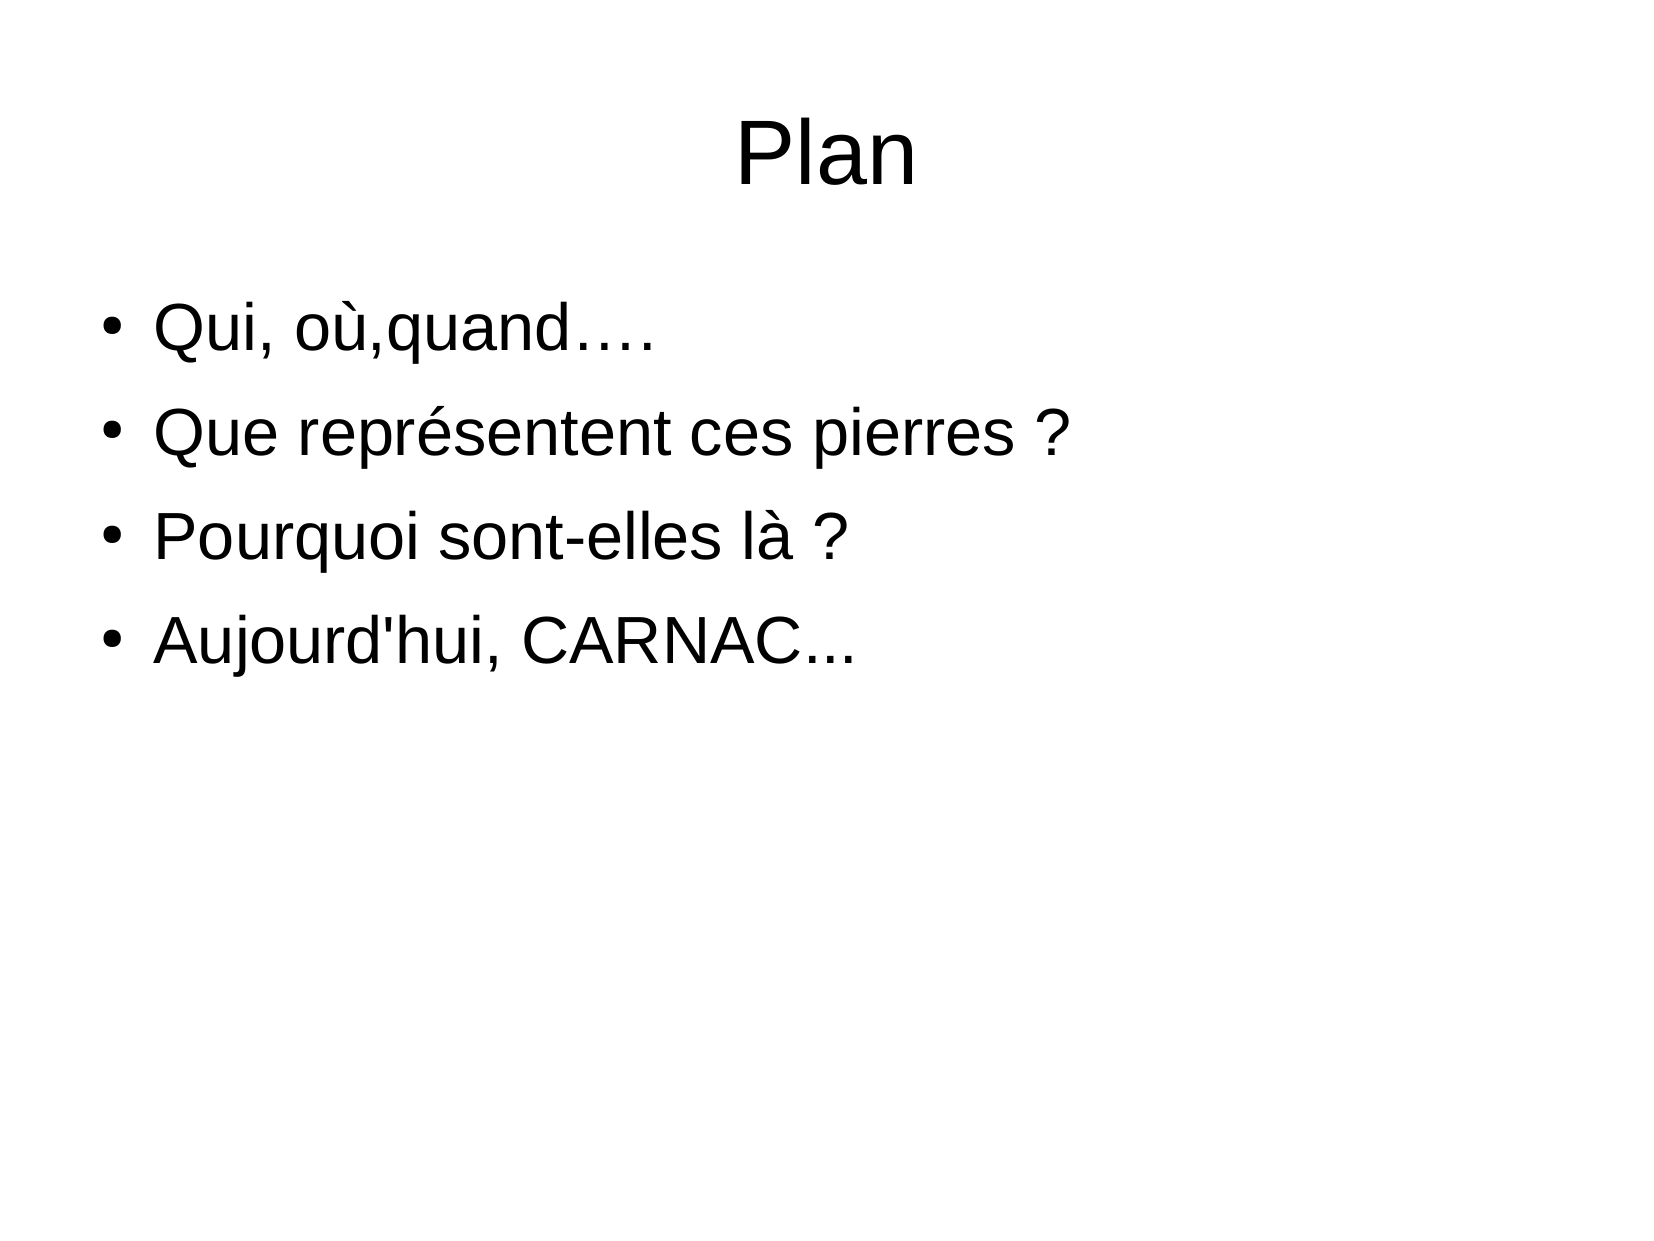

# Plan
Qui, où,quand….
Que représentent ces pierres ?
Pourquoi sont-elles là ?
Aujourd'hui, CARNAC...